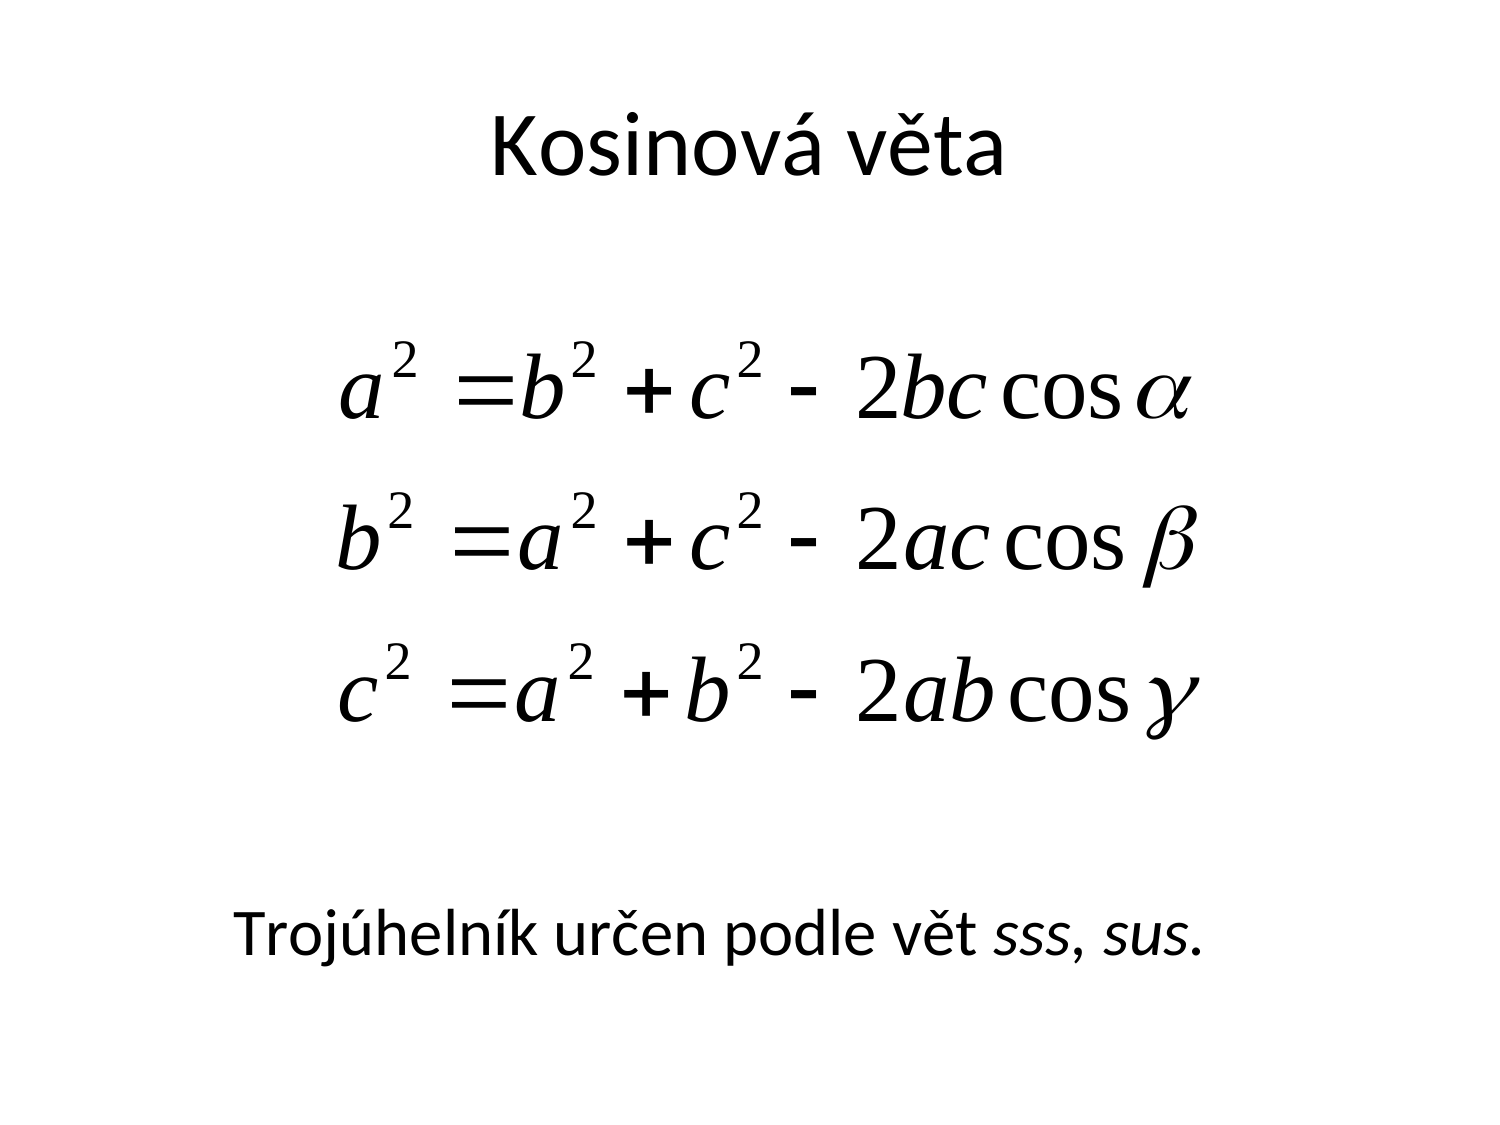

# Kosinová věta
Trojúhelník určen podle vět sss, sus.